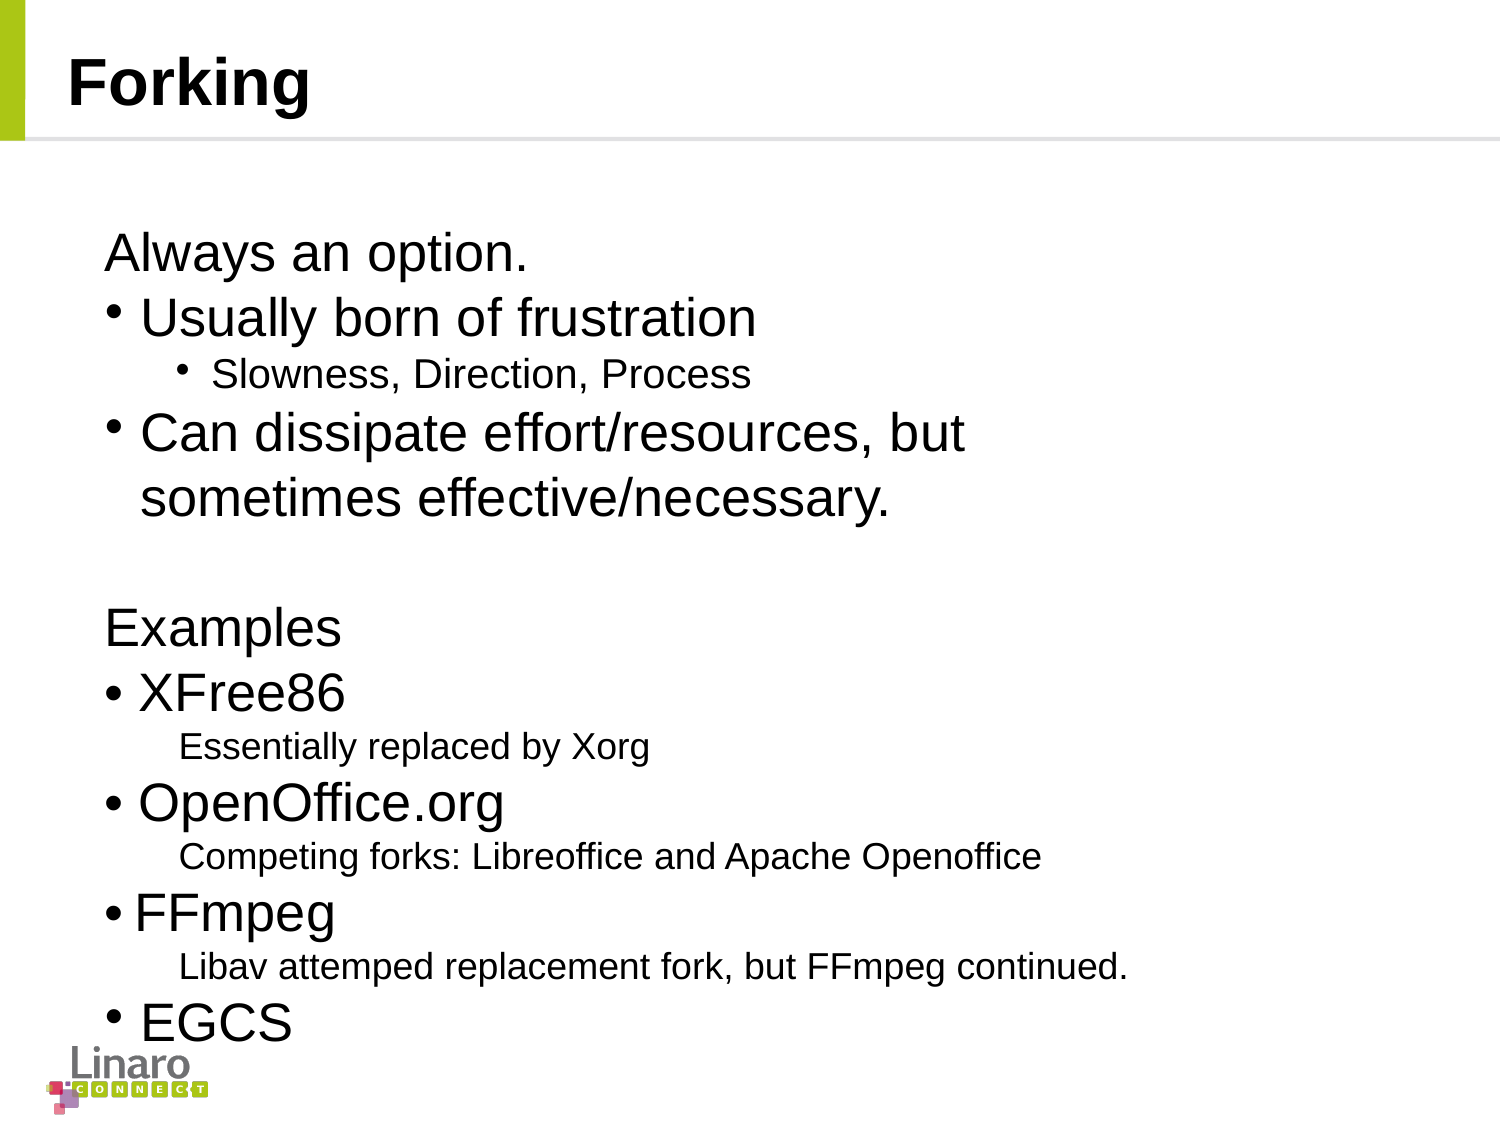

Forking
Always an option.
Usually born of frustration
Slowness, Direction, Process
Can dissipate effort/resources, but sometimes effective/necessary.
Examples
• XFree86
	Essentially replaced by Xorg
• OpenOffice.org
	Competing forks: Libreoffice and Apache Openoffice
• FFmpeg
	Libav attemped replacement fork, but FFmpeg continued.
EGCS